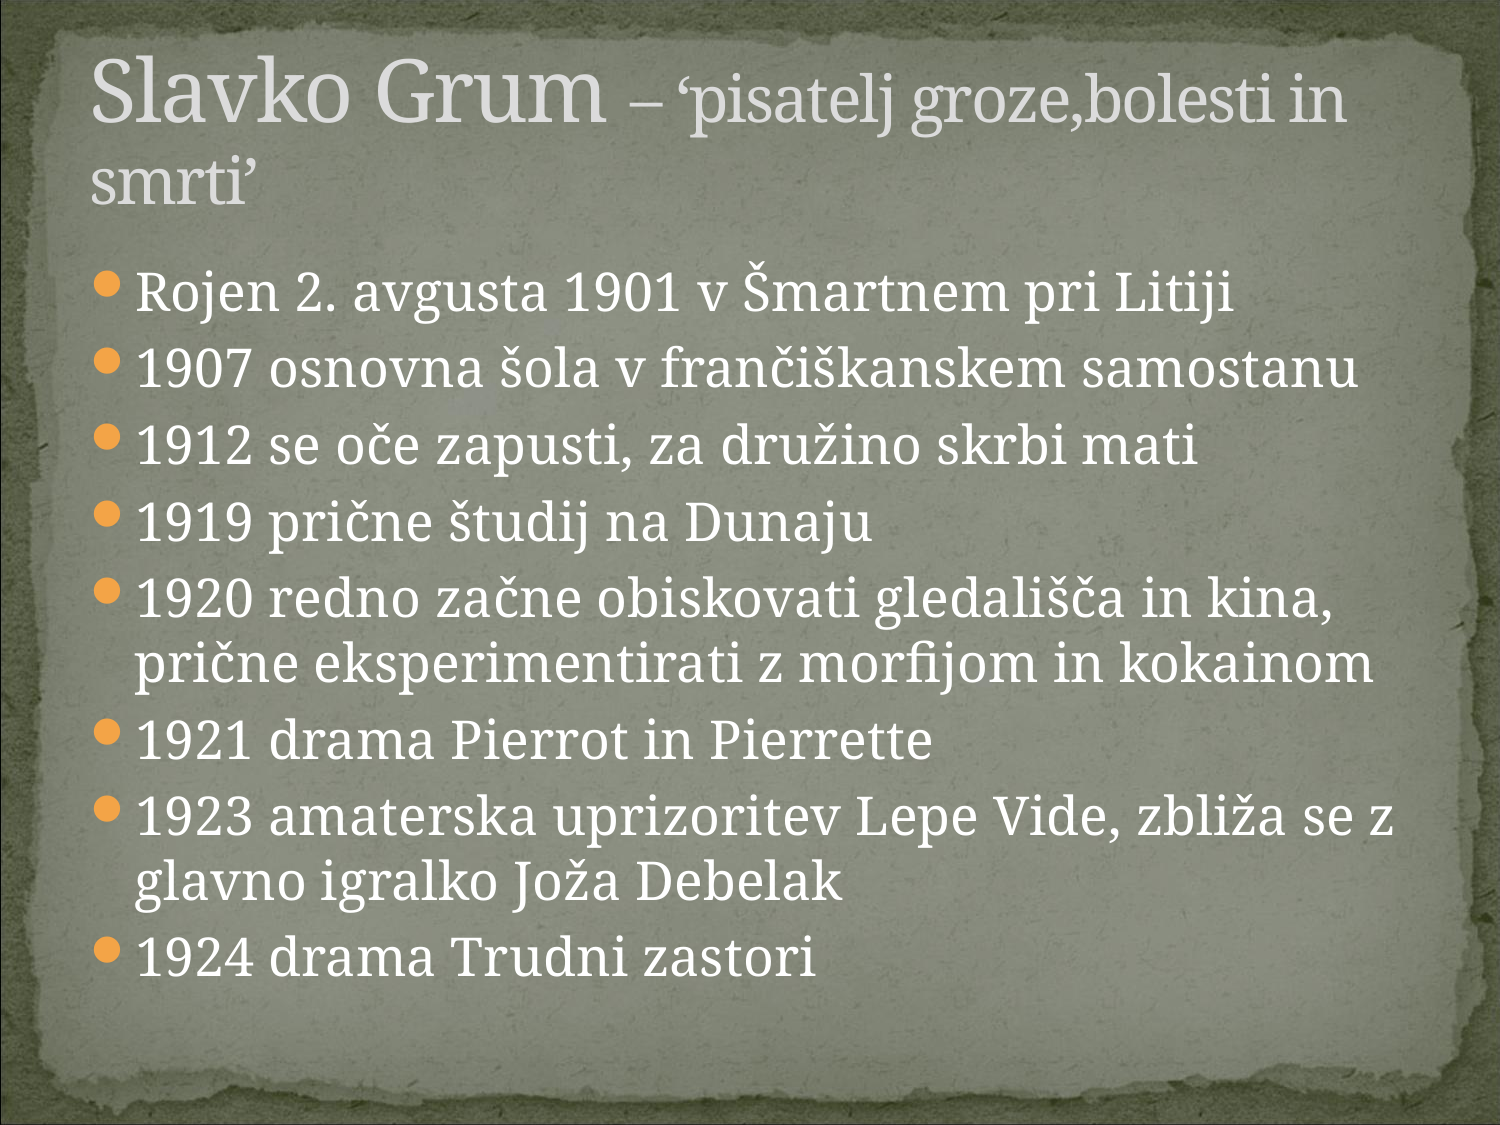

Slavko Grum – ‘pisatelj groze,bolesti in smrti’
# Rojen 2. avgusta 1901 v Šmartnem pri Litiji
1907 osnovna šola v frančiškanskem samostanu
1912 se oče zapusti, za družino skrbi mati
1919 prične študij na Dunaju
1920 redno začne obiskovati gledališča in kina, prične eksperimentirati z morfijom in kokainom
1921 drama Pierrot in Pierrette
1923 amaterska uprizoritev Lepe Vide, zbliža se z glavno igralko Joža Debelak
1924 drama Trudni zastori